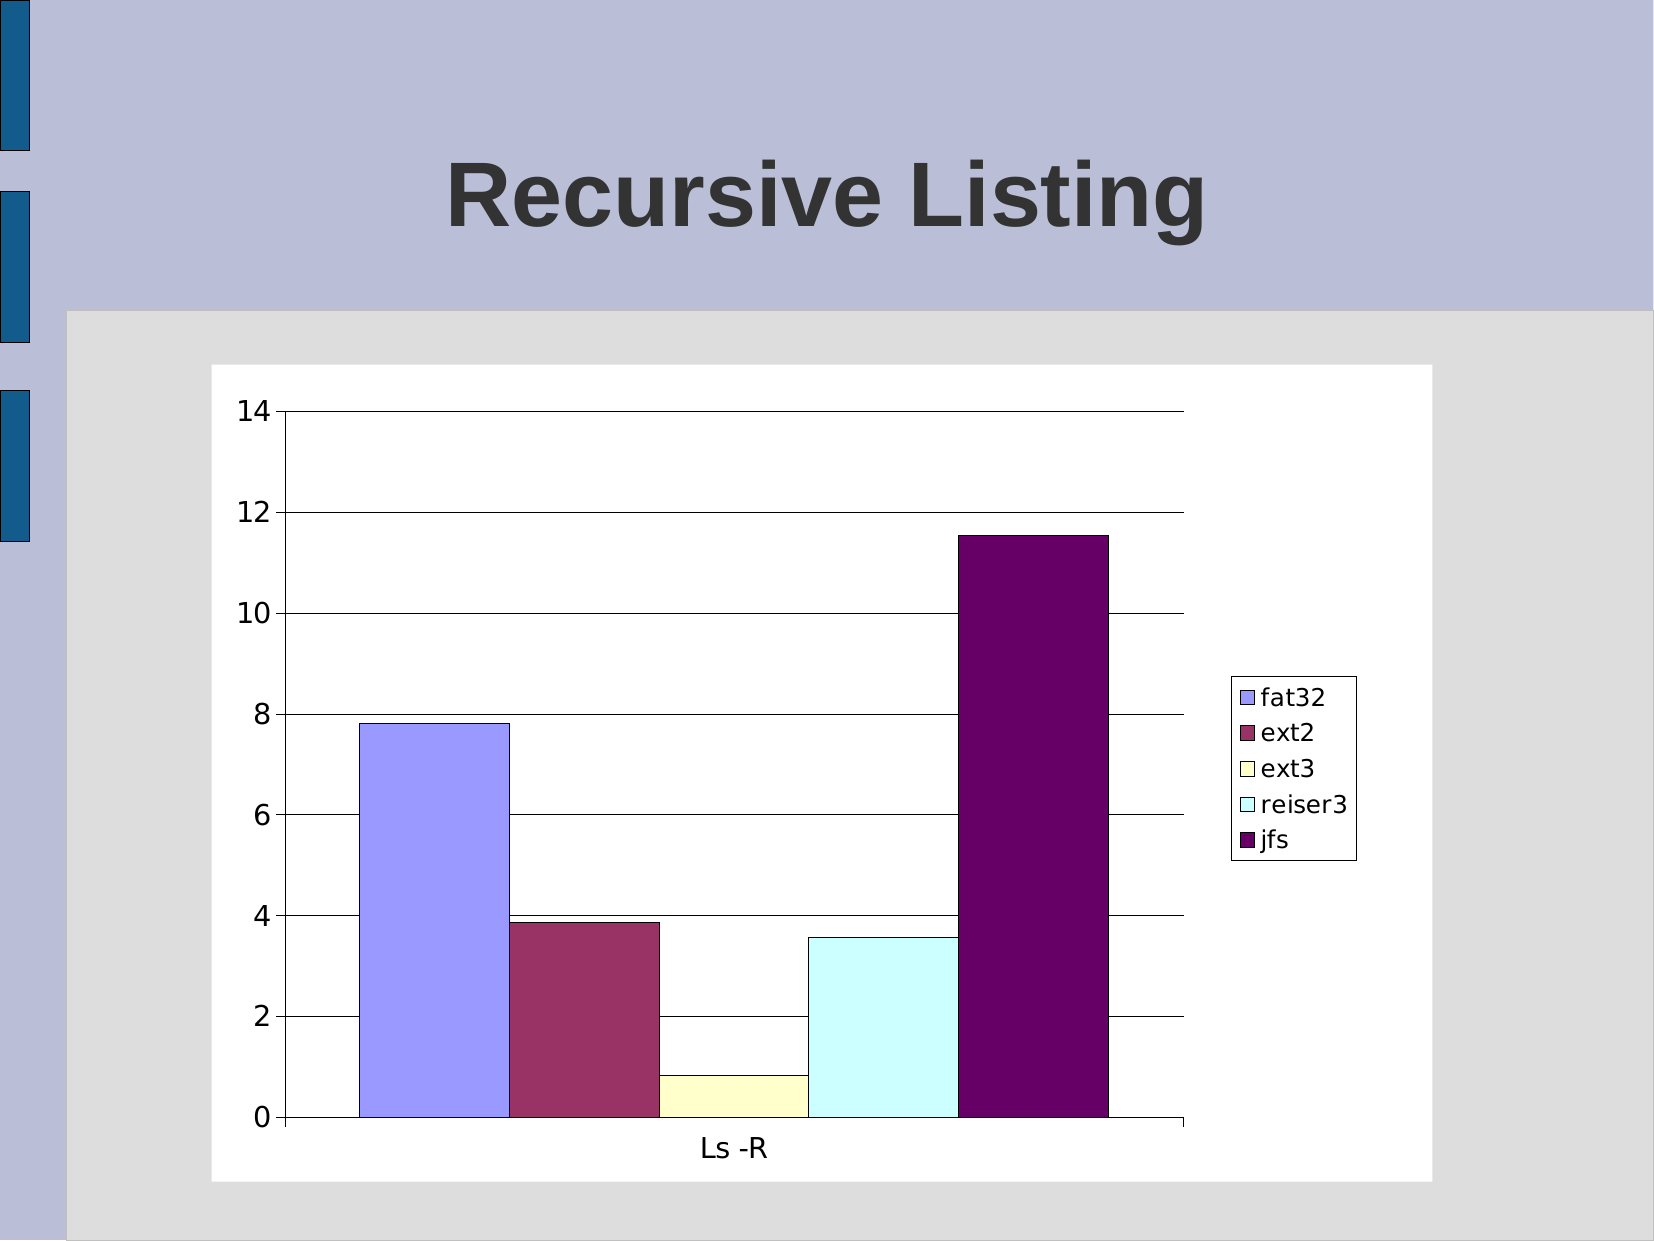

# Recursive Listing
### Chart
| Category | fat32 | ext2 | ext3 | reiser3 | jfs |
|---|---|---|---|---|---|
| Ls -R | 7.807 | 3.87 | 0.8295 | 3.5785 | 11.543 |